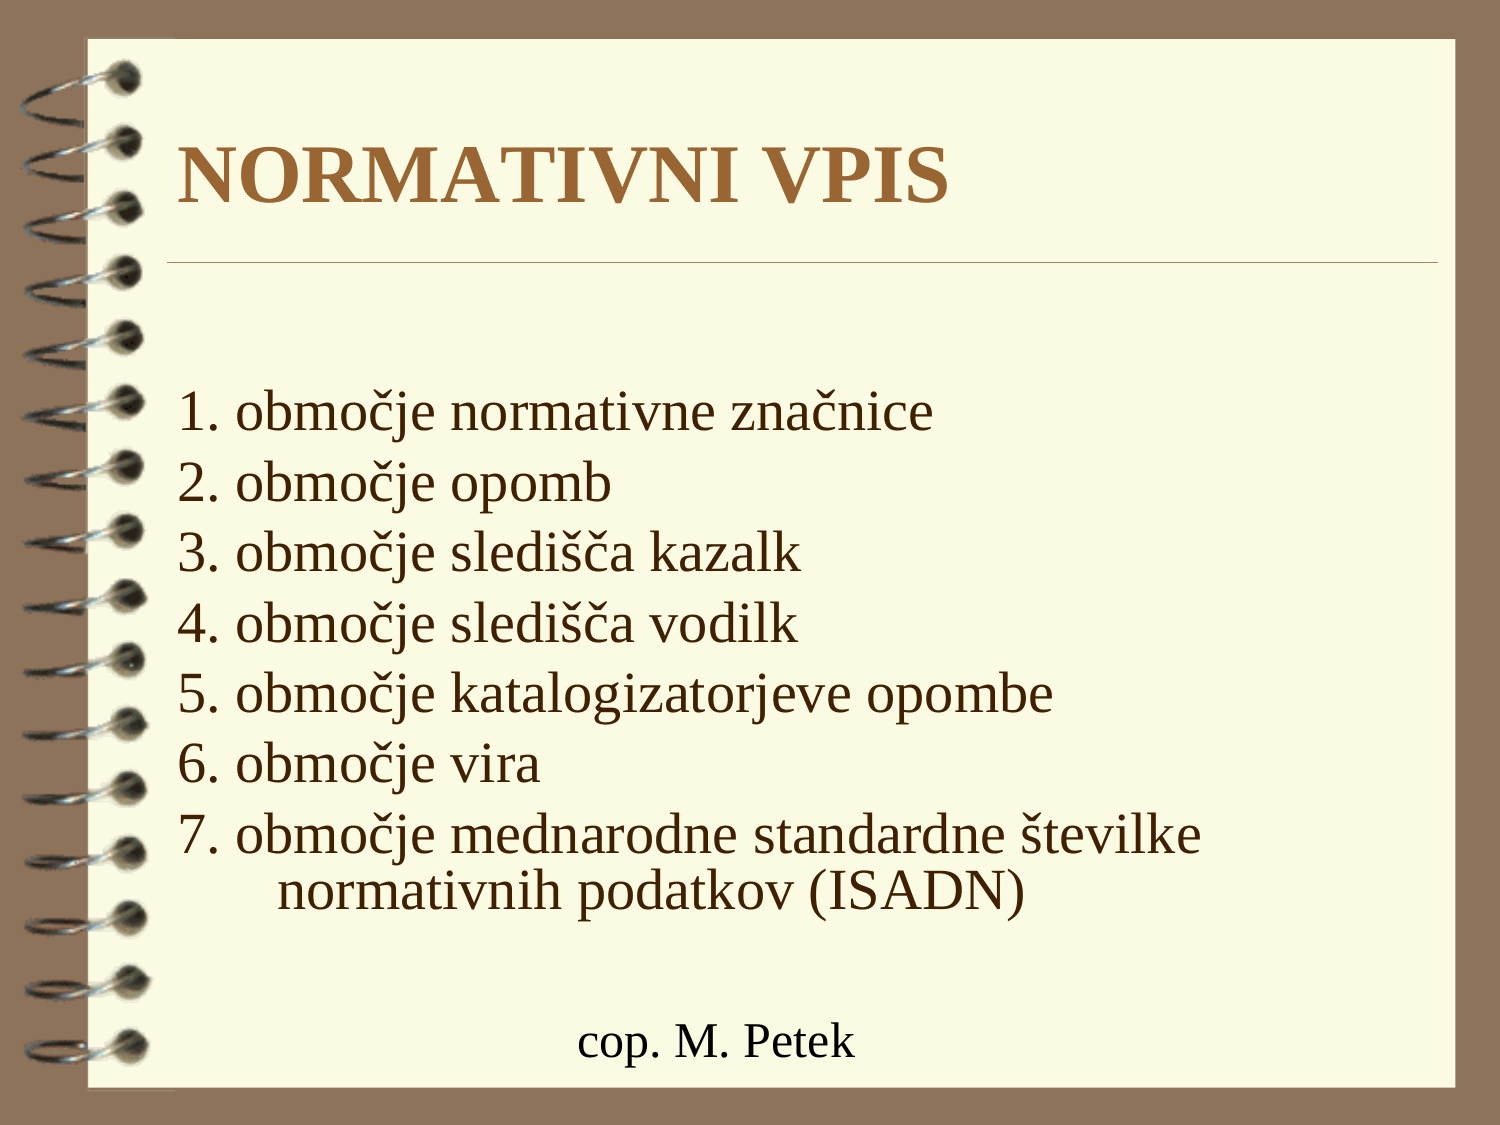

# NORMATIVNI VPIS
1. območje normativne značnice
2. območje opomb
3. območje sledišča kazalk
4. območje sledišča vodilk
5. območje katalogizatorjeve opombe
6. območje vira
7. območje mednarodne standardne številke normativnih podatkov (ISADN)
cop. M. Petek